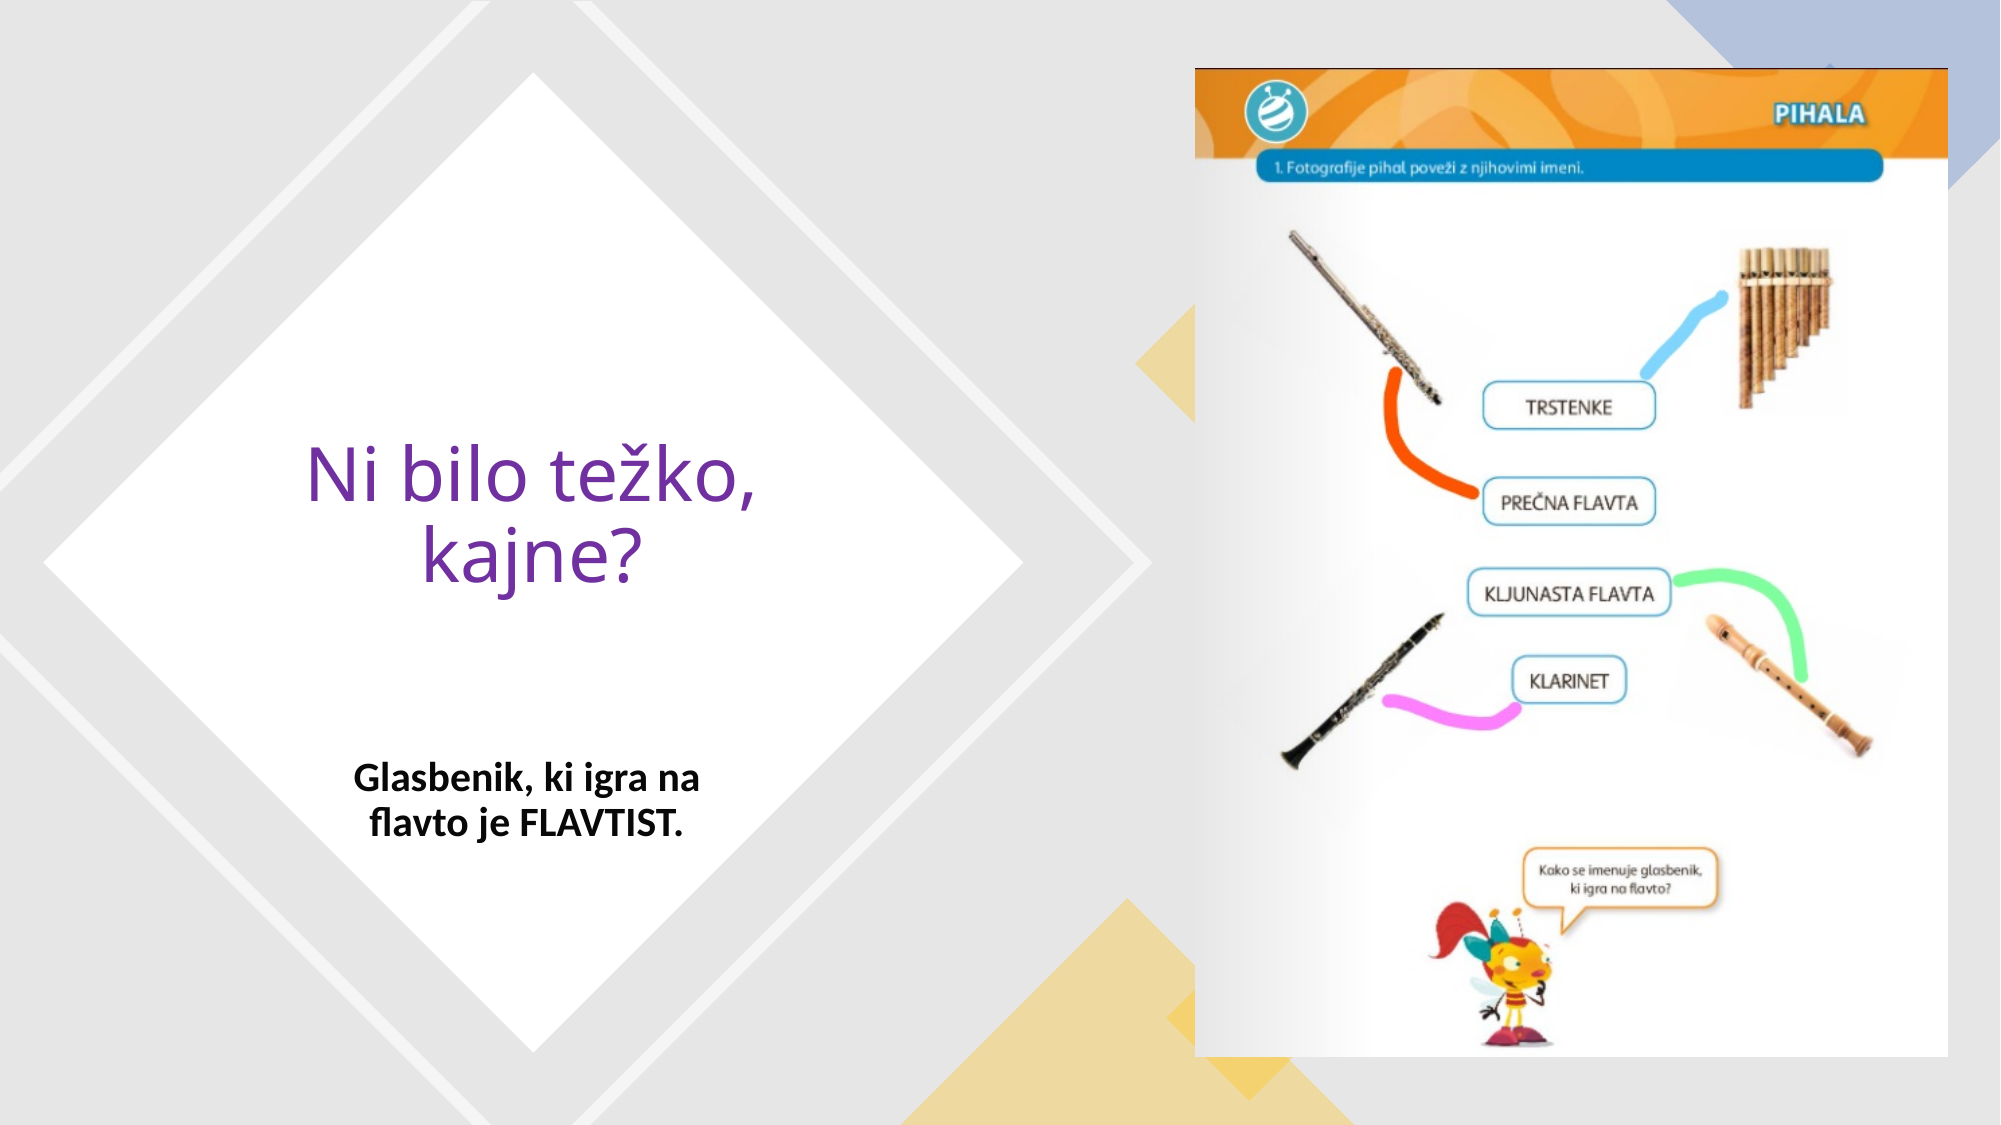

Ni bilo težko, kajne?
# Glasbenik, ki igra na flavto je FLAVTIST.